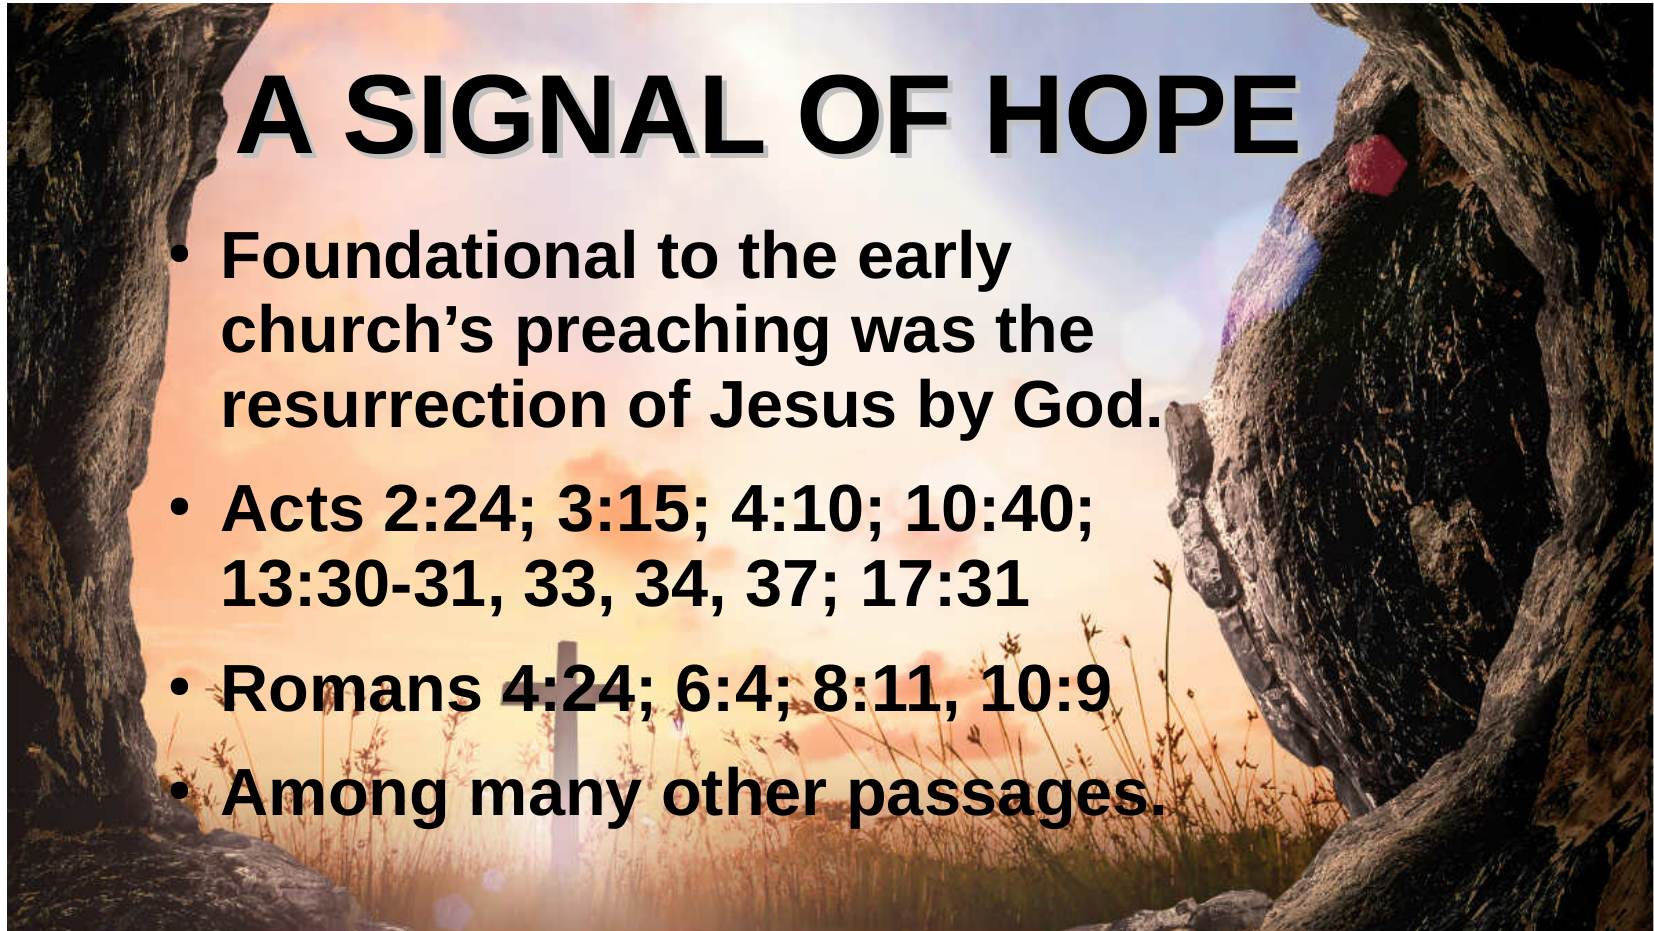

# A SIGNAL OF HOPE
Foundational to the early church’s preaching was the resurrection of Jesus by God.
Acts 2:24; 3:15; 4:10; 10:40; 13:30-31, 33, 34, 37; 17:31
Romans 4:24; 6:4; 8:11, 10:9
Among many other passages.